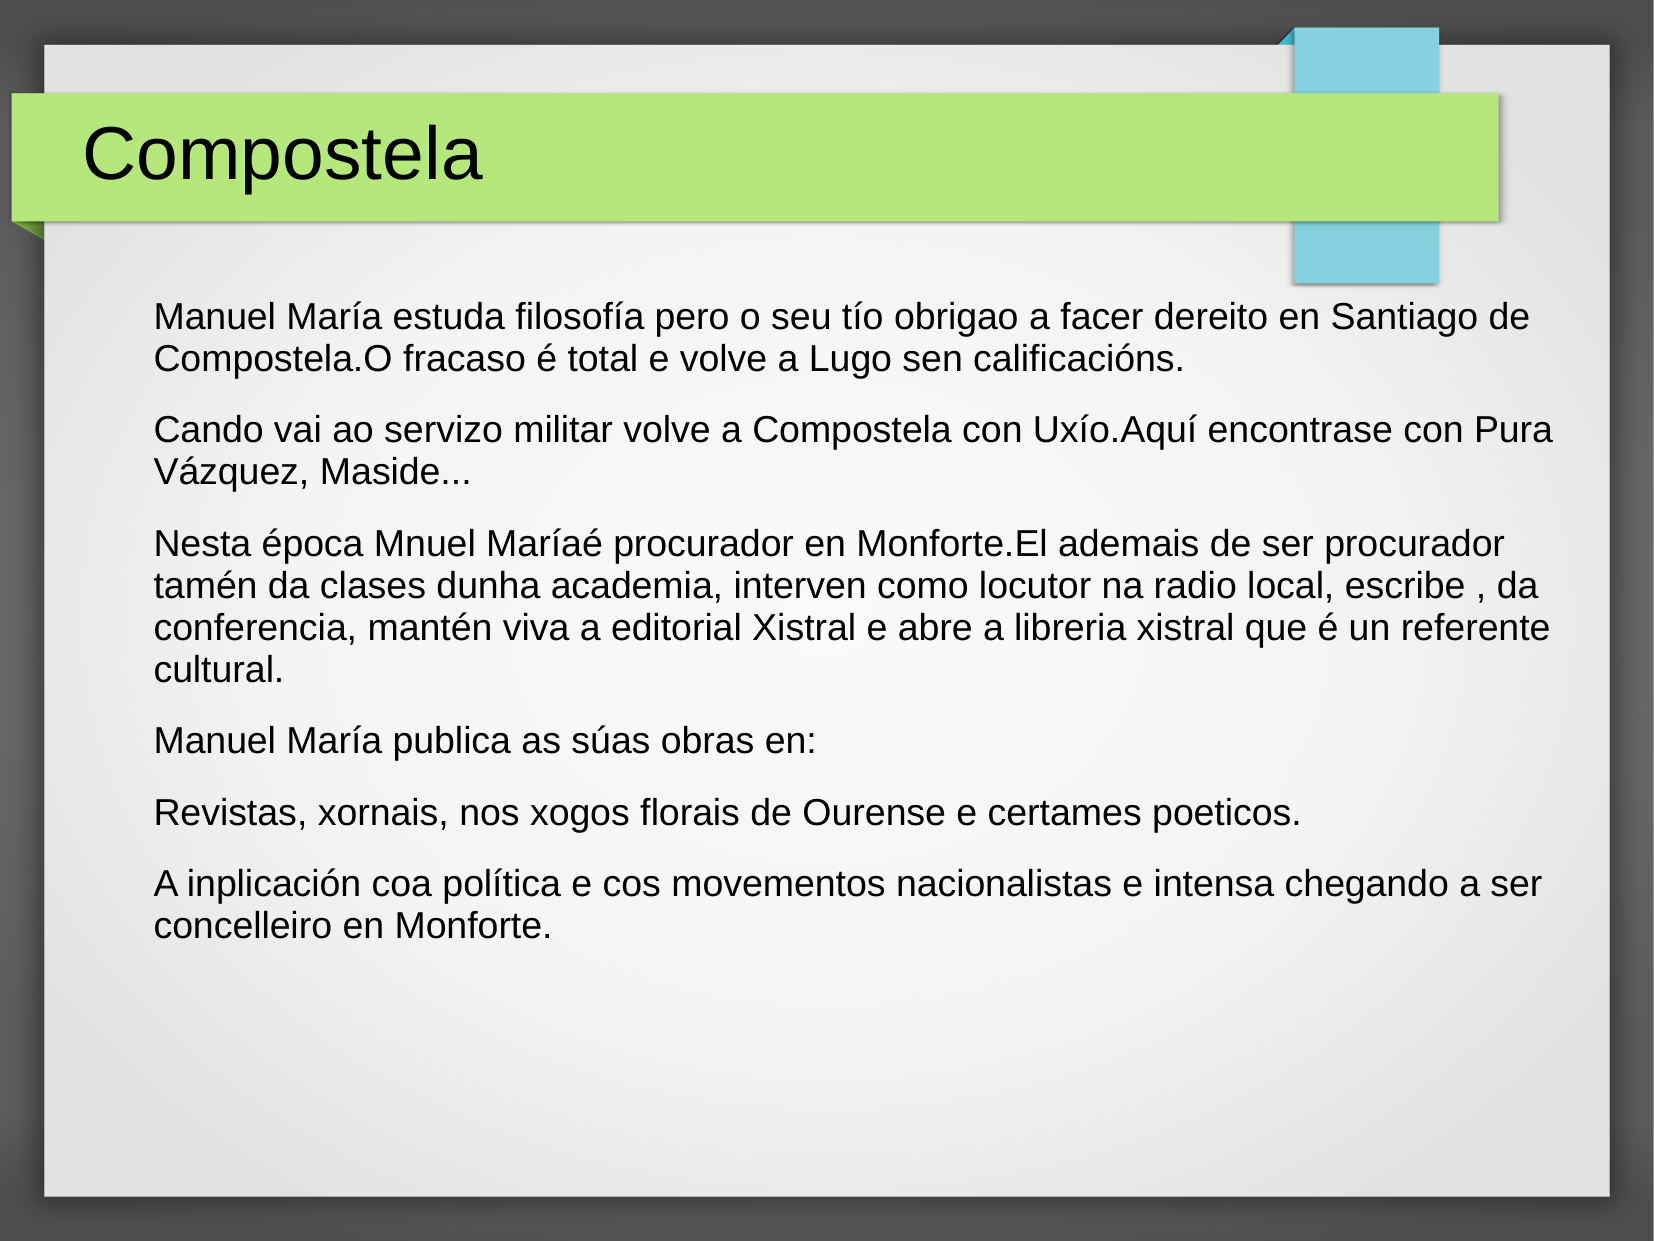

# Compostela
Manuel María estuda filosofía pero o seu tío obrigao a facer dereito en Santiago de Compostela.O fracaso é total e volve a Lugo sen calificacións.
Cando vai ao servizo militar volve a Compostela con Uxío.Aquí encontrase con Pura Vázquez, Maside...
Nesta época Mnuel Maríaé procurador en Monforte.El ademais de ser procurador tamén da clases dunha academia, interven como locutor na radio local, escribe , da conferencia, mantén viva a editorial Xistral e abre a libreria xistral que é un referente cultural.
Manuel María publica as súas obras en:
Revistas, xornais, nos xogos florais de Ourense e certames poeticos.
A inplicación coa política e cos movementos nacionalistas e intensa chegando a ser concelleiro en Monforte.